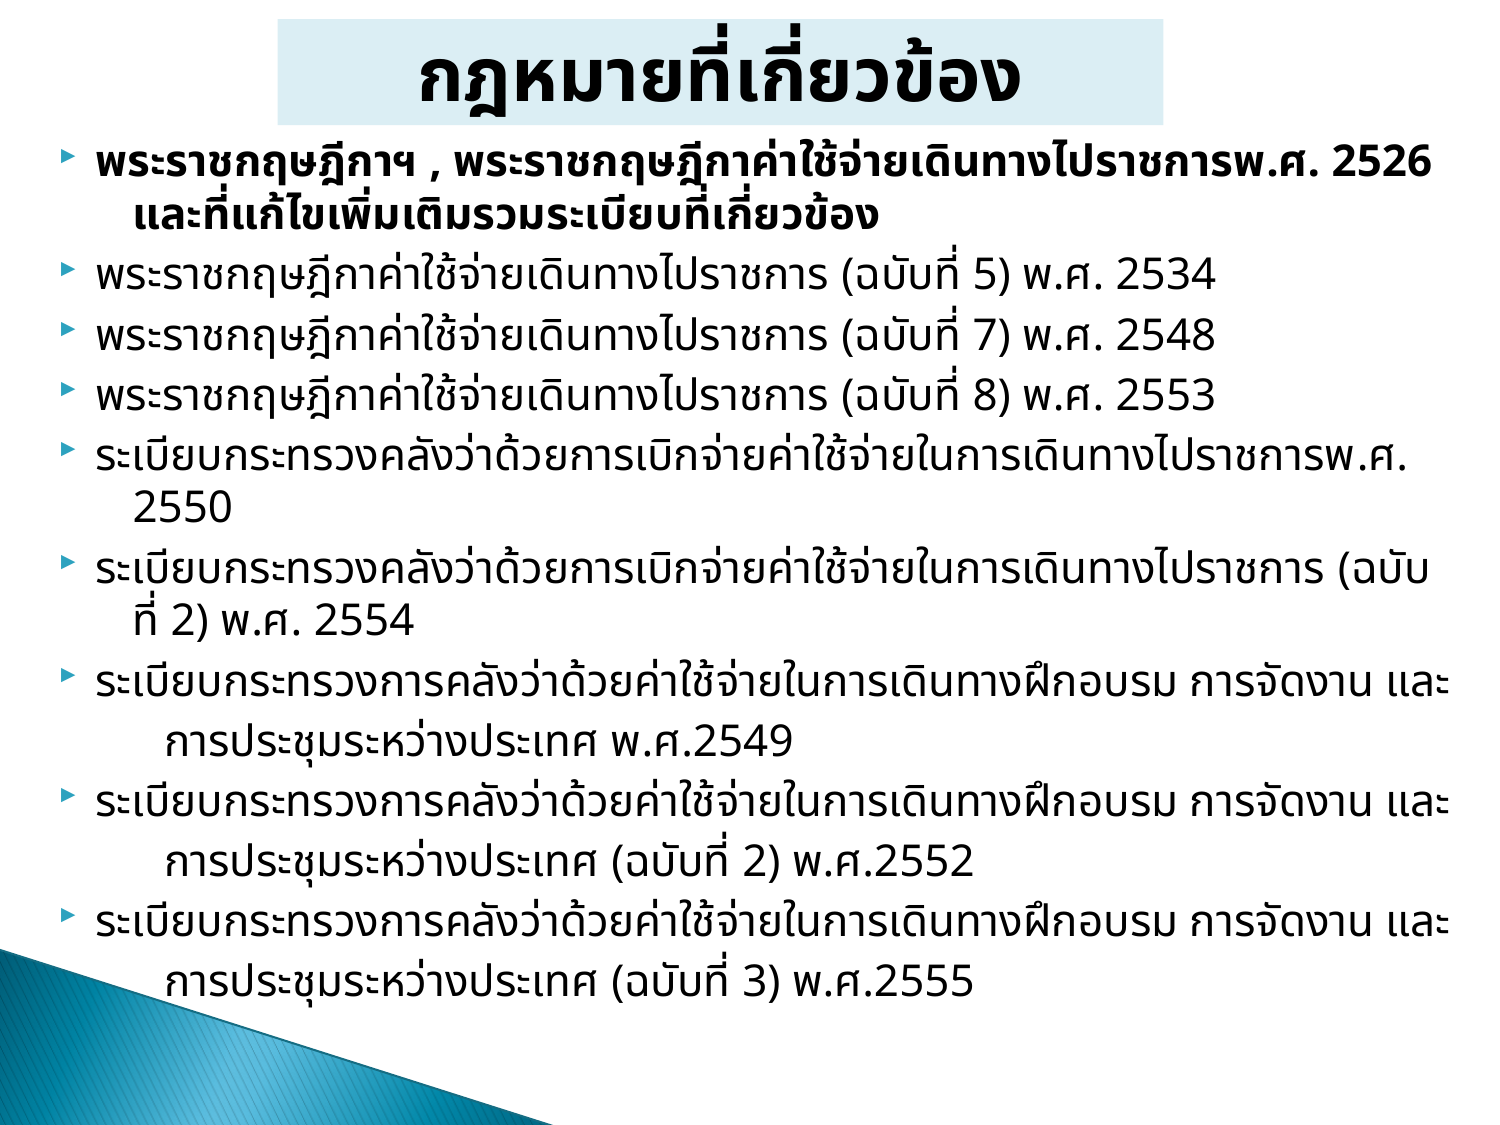

กฎหมายที่เกี่ยวข้อง
# พระราชกฤษฎีกาฯ , พระราชกฤษฎีกาค่าใช้จ่ายเดินทางไปราชการพ.ศ. 2526 และที่แก้ไขเพิ่มเติมรวมระเบียบที่เกี่ยวข้อง
พระราชกฤษฎีกาค่าใช้จ่ายเดินทางไปราชการ (ฉบับที่ 5) พ.ศ. 2534
พระราชกฤษฎีกาค่าใช้จ่ายเดินทางไปราชการ (ฉบับที่ 7) พ.ศ. 2548
พระราชกฤษฎีกาค่าใช้จ่ายเดินทางไปราชการ (ฉบับที่ 8) พ.ศ. 2553
ระเบียบกระทรวงคลังว่าด้วยการเบิกจ่ายค่าใช้จ่ายในการเดินทางไปราชการพ.ศ. 2550
ระเบียบกระทรวงคลังว่าด้วยการเบิกจ่ายค่าใช้จ่ายในการเดินทางไปราชการ (ฉบับที่ 2) พ.ศ. 2554
ระเบียบกระทรวงการคลังว่าด้วยค่าใช้จ่ายในการเดินทางฝึกอบรม การจัดงาน และ
 การประชุมระหว่างประเทศ พ.ศ.2549
ระเบียบกระทรวงการคลังว่าด้วยค่าใช้จ่ายในการเดินทางฝึกอบรม การจัดงาน และ
 การประชุมระหว่างประเทศ (ฉบับที่ 2) พ.ศ.2552
ระเบียบกระทรวงการคลังว่าด้วยค่าใช้จ่ายในการเดินทางฝึกอบรม การจัดงาน และ
 การประชุมระหว่างประเทศ (ฉบับที่ 3) พ.ศ.2555